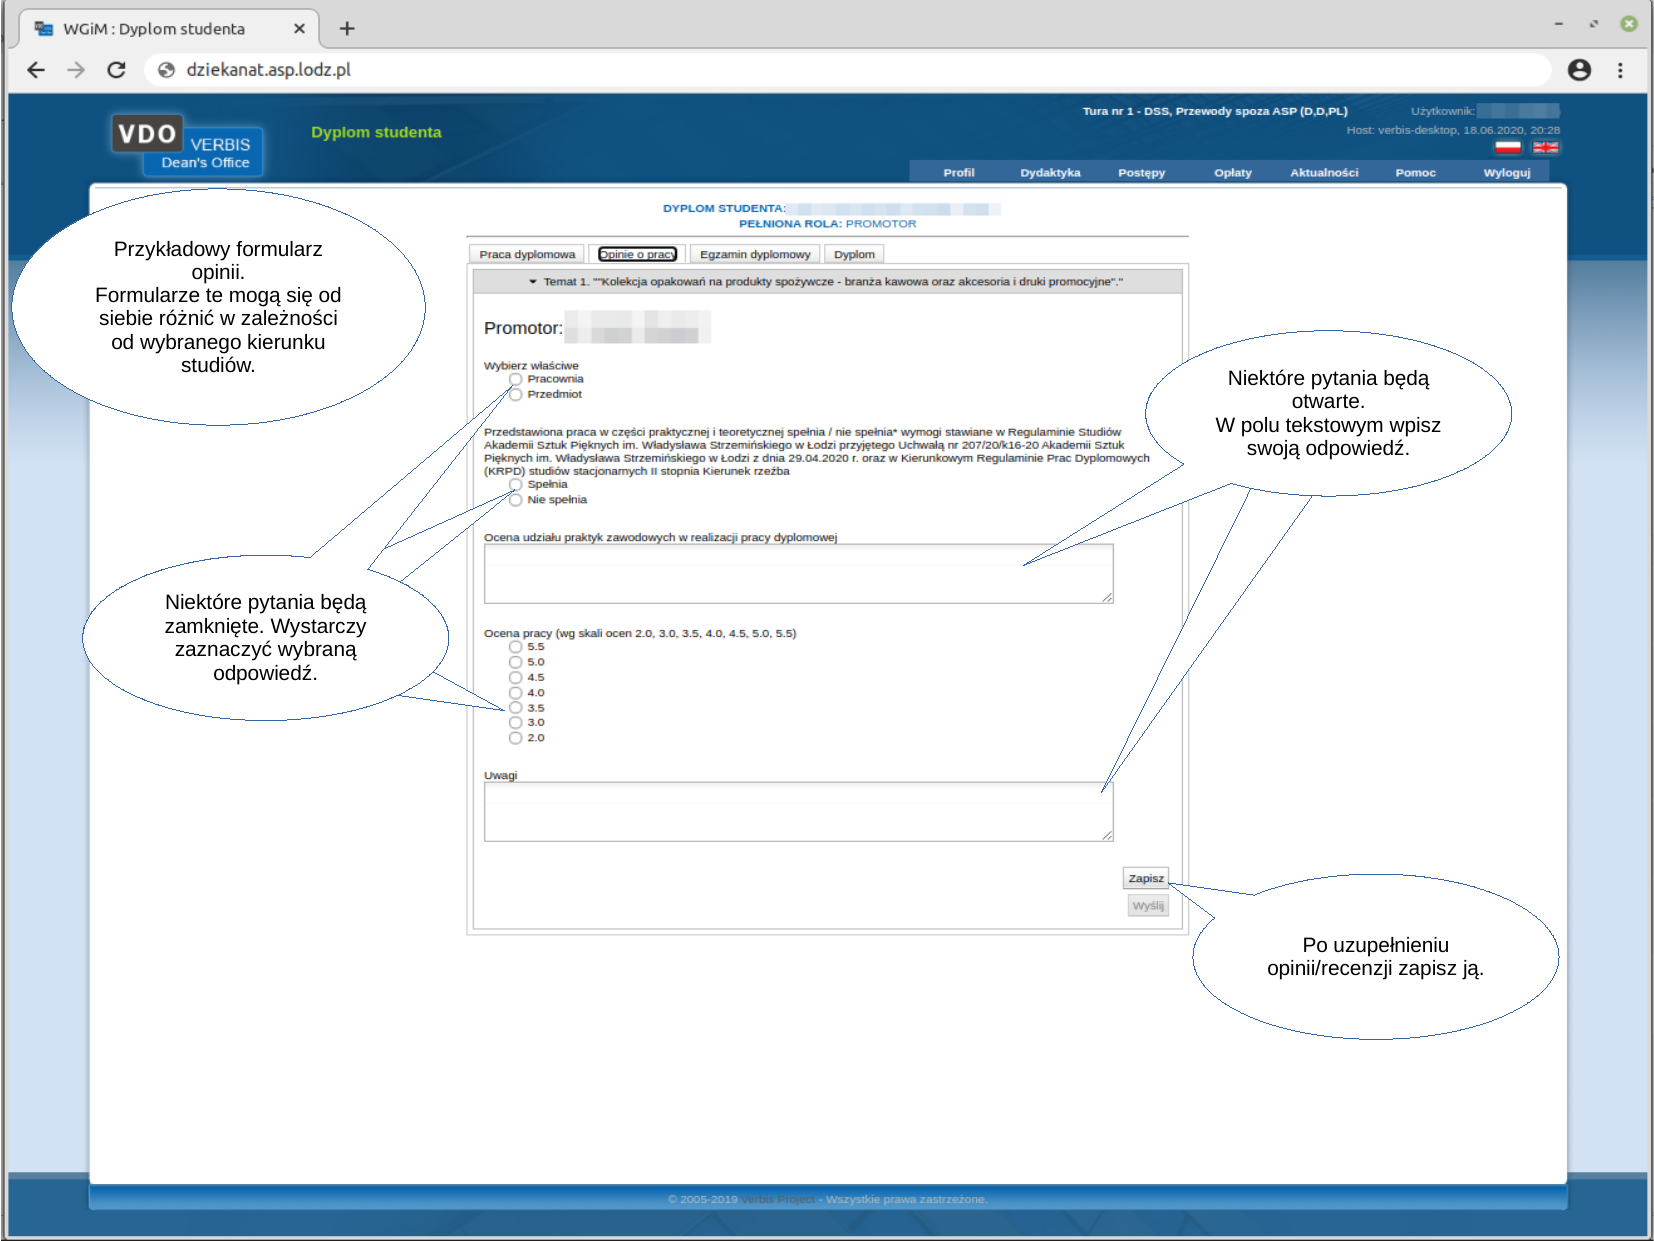

Przykładowy formularz opinii.
Formularze te mogą się od siebie różnić w zależności od wybranego kierunku studiów.
Niektóre pytania będą otwarte.
W polu tekstowym wpisz swoją odpowiedź.
Niektóre pytania będą zamknięte. Wystarczy zaznaczyć wybraną odpowiedź.
Po uzupełnieniu opinii/recenzji zapisz ją.